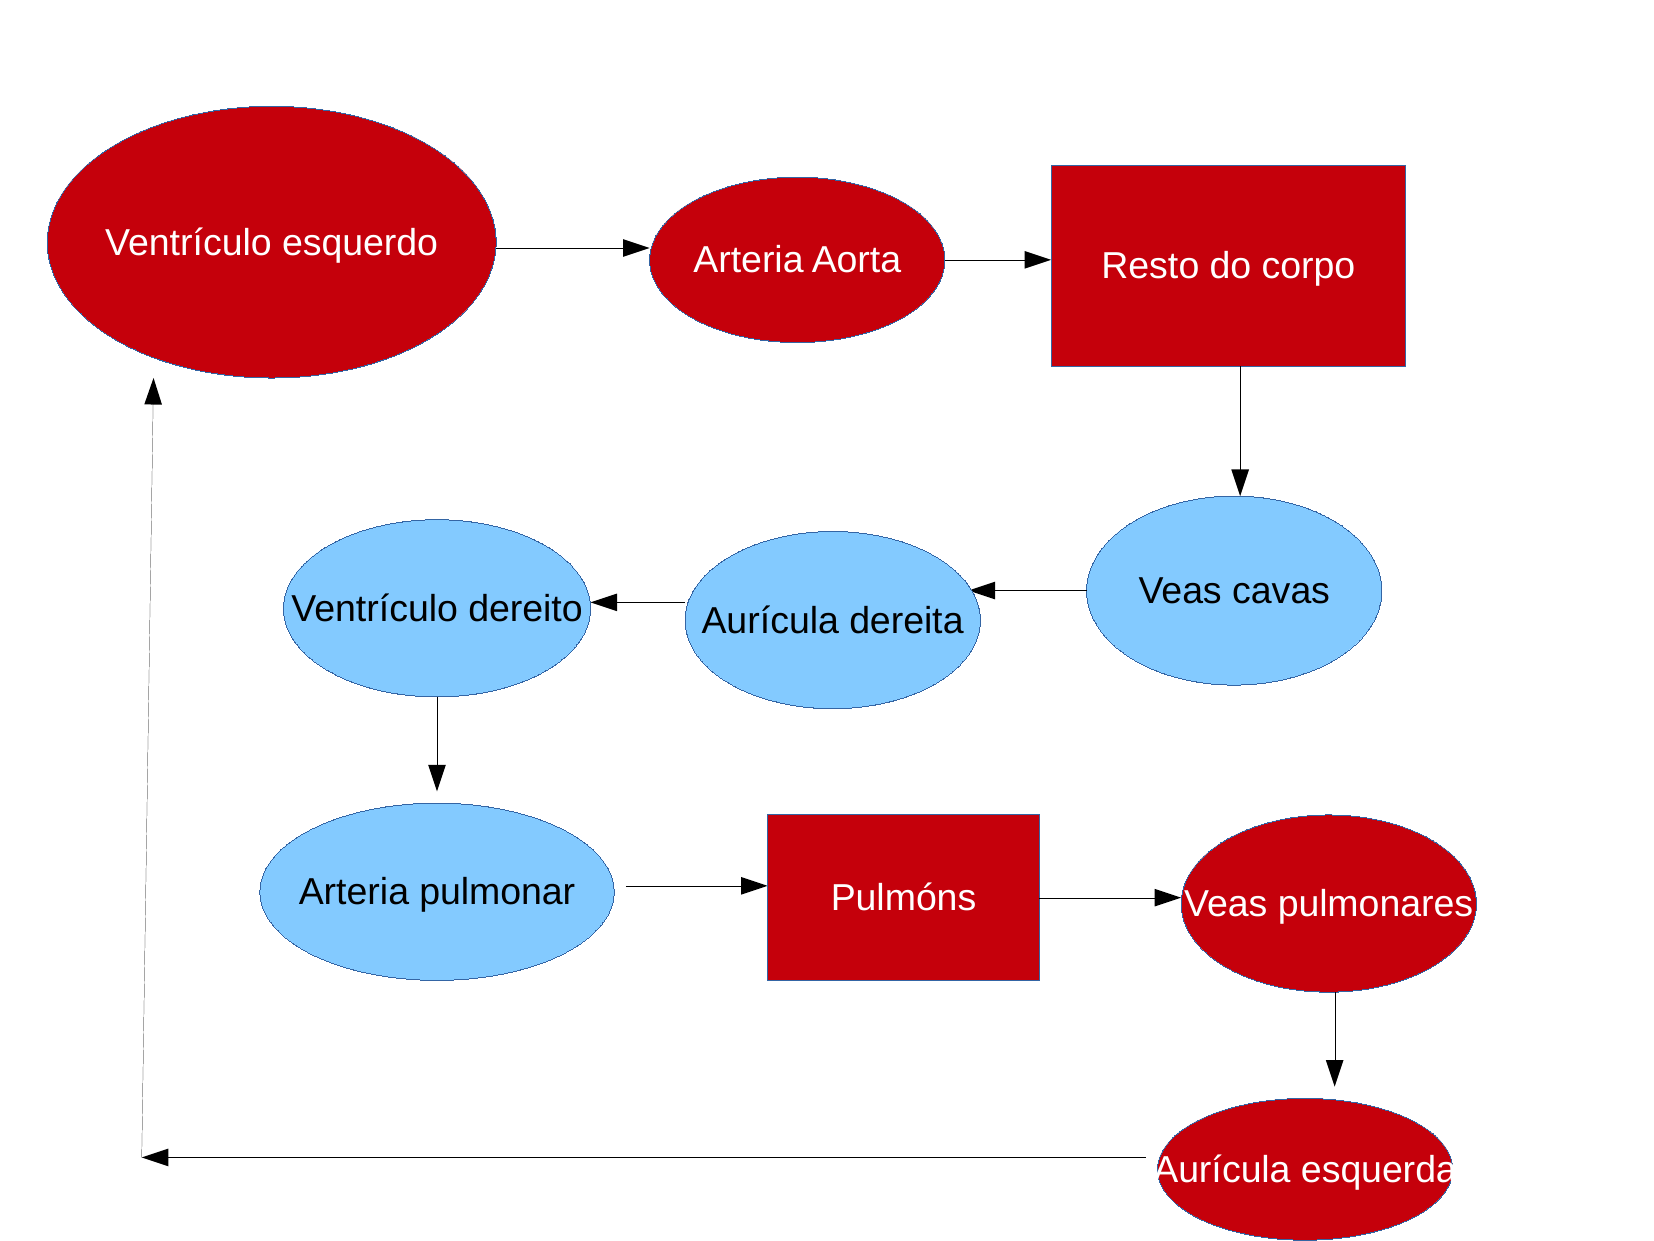

Ventrículo esquerdo
Resto do corpo
Arteria Aorta
Veas cavas
Ventrículo dereito
Aurícula dereita
Arteria pulmonar
Pulmóns
Veas pulmonares
Aurícula esquerda